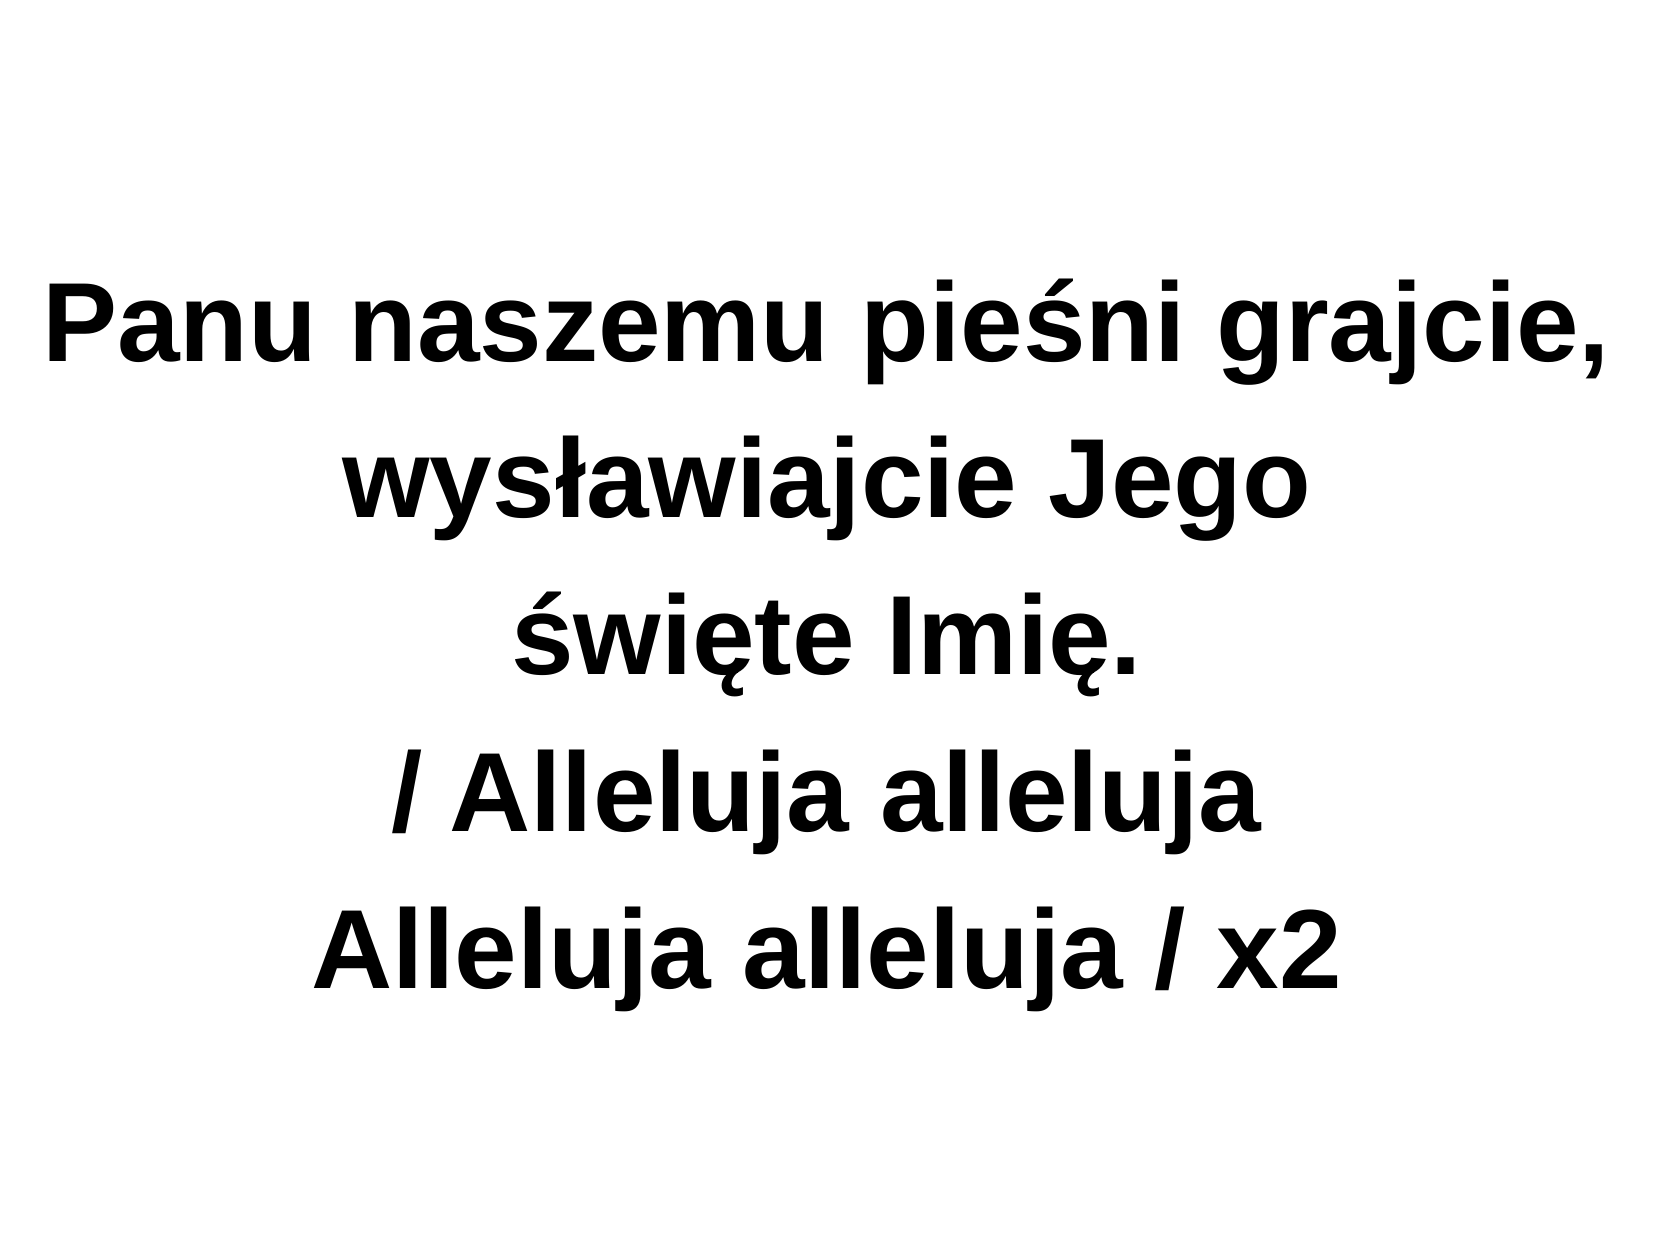

# Panu naszemu pieśni grajcie,
wysławiajcie Jego
święte Imię.
/ Alleluja alleluja
Alleluja alleluja / x2